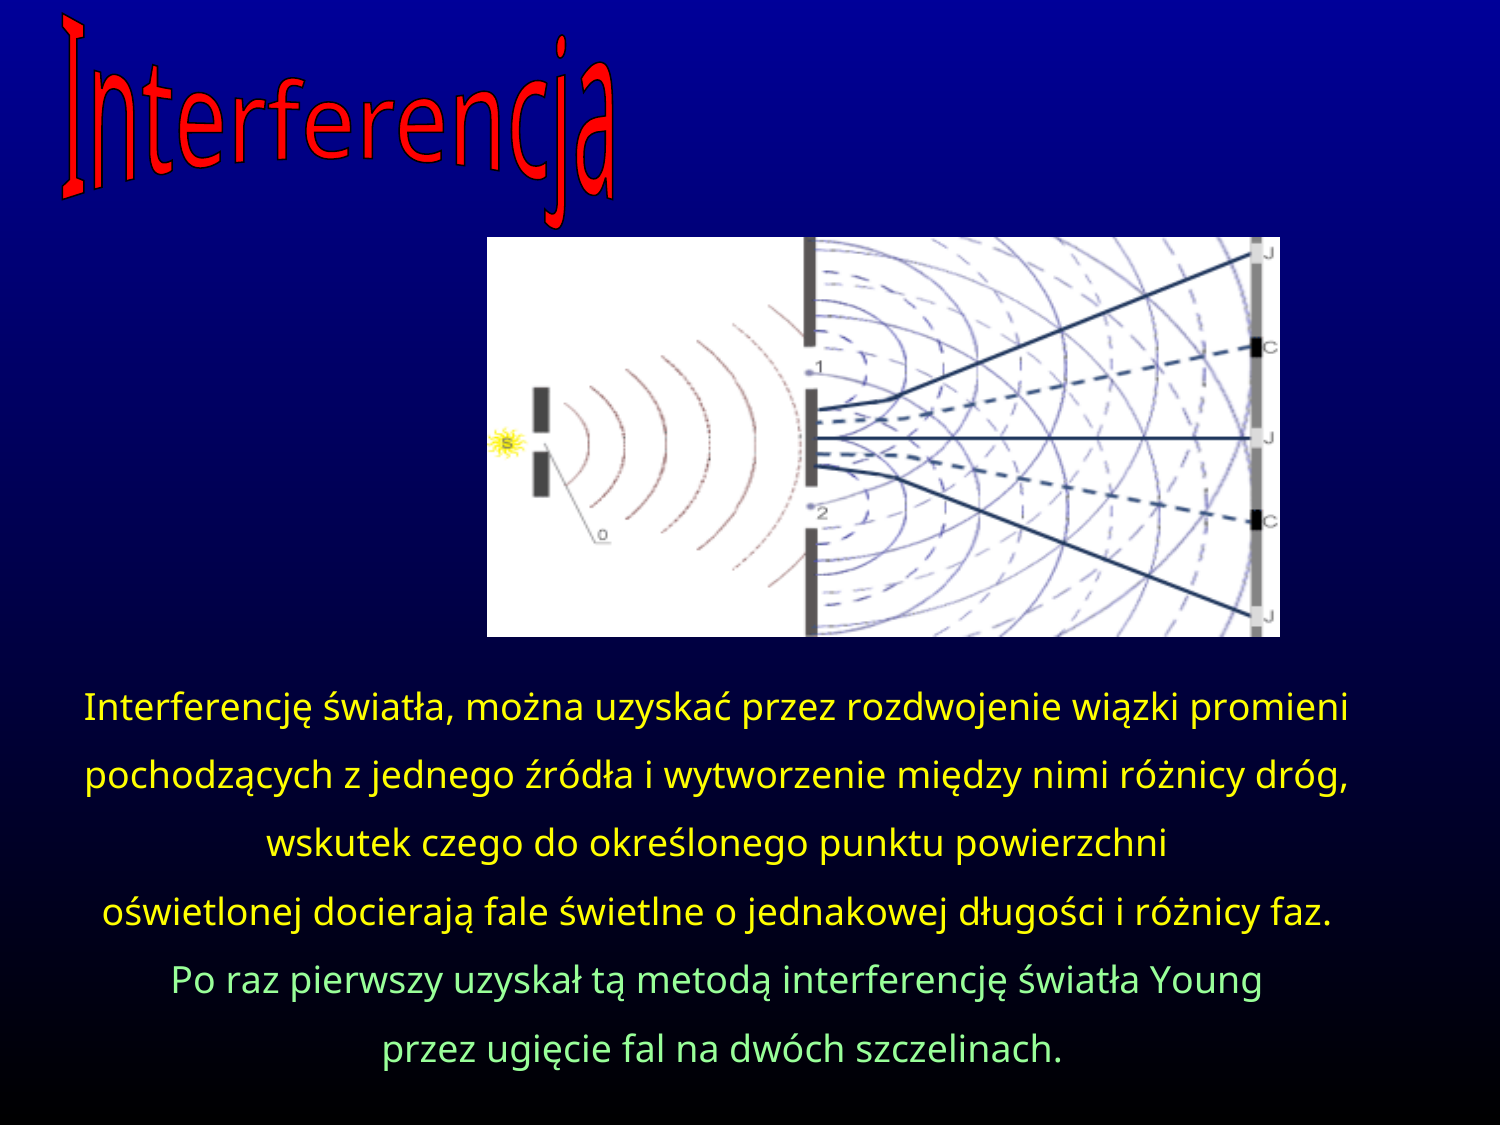

Interferencja
Interferencję światła, można uzyskać przez rozdwojenie wiązki promieni
pochodzących z jednego źródła i wytworzenie między nimi różnicy dróg,
wskutek czego do określonego punktu powierzchni
oświetlonej docierają fale świetlne o jednakowej długości i różnicy faz.
Po raz pierwszy uzyskał tą metodą interferencję światła Young
przez ugięcie fal na dwóch szczelinach.